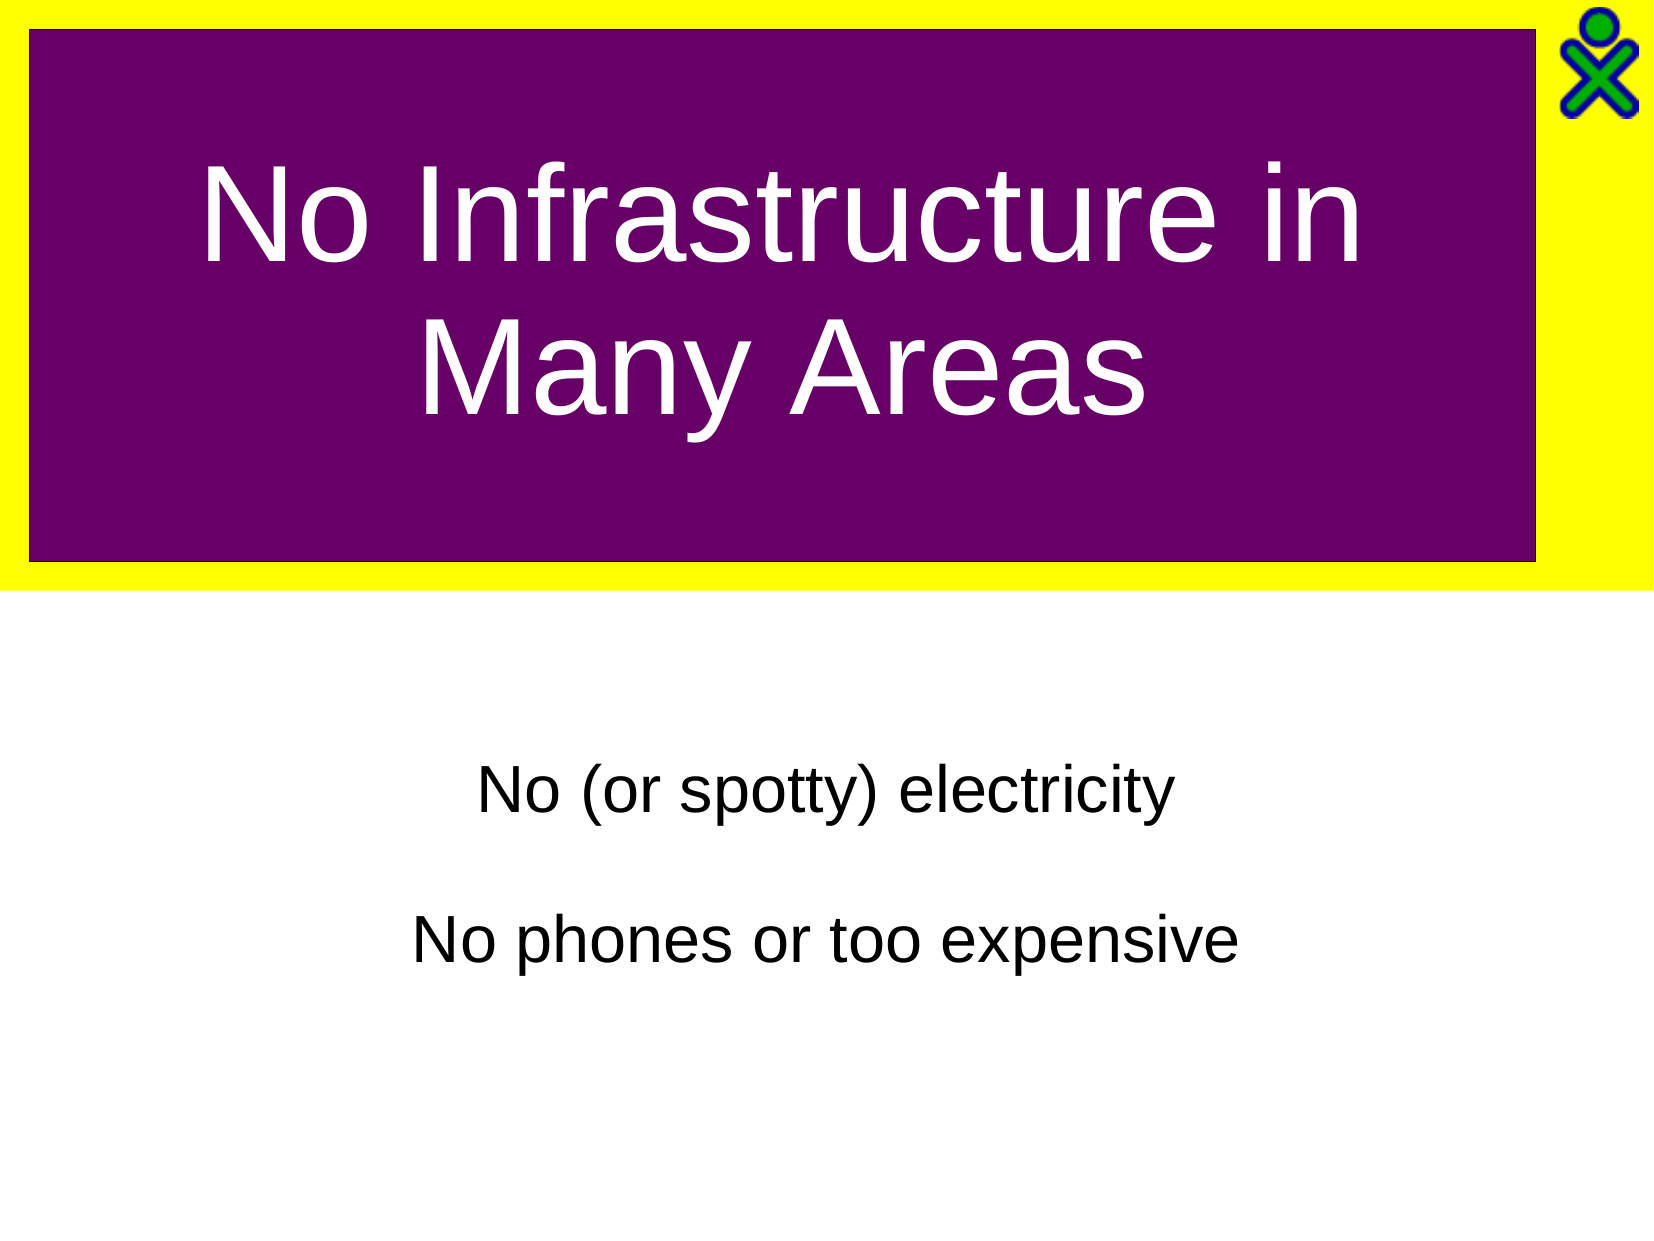

# No Infrastructure in Many Areas
No (or spotty) electricity
No phones or too expensive